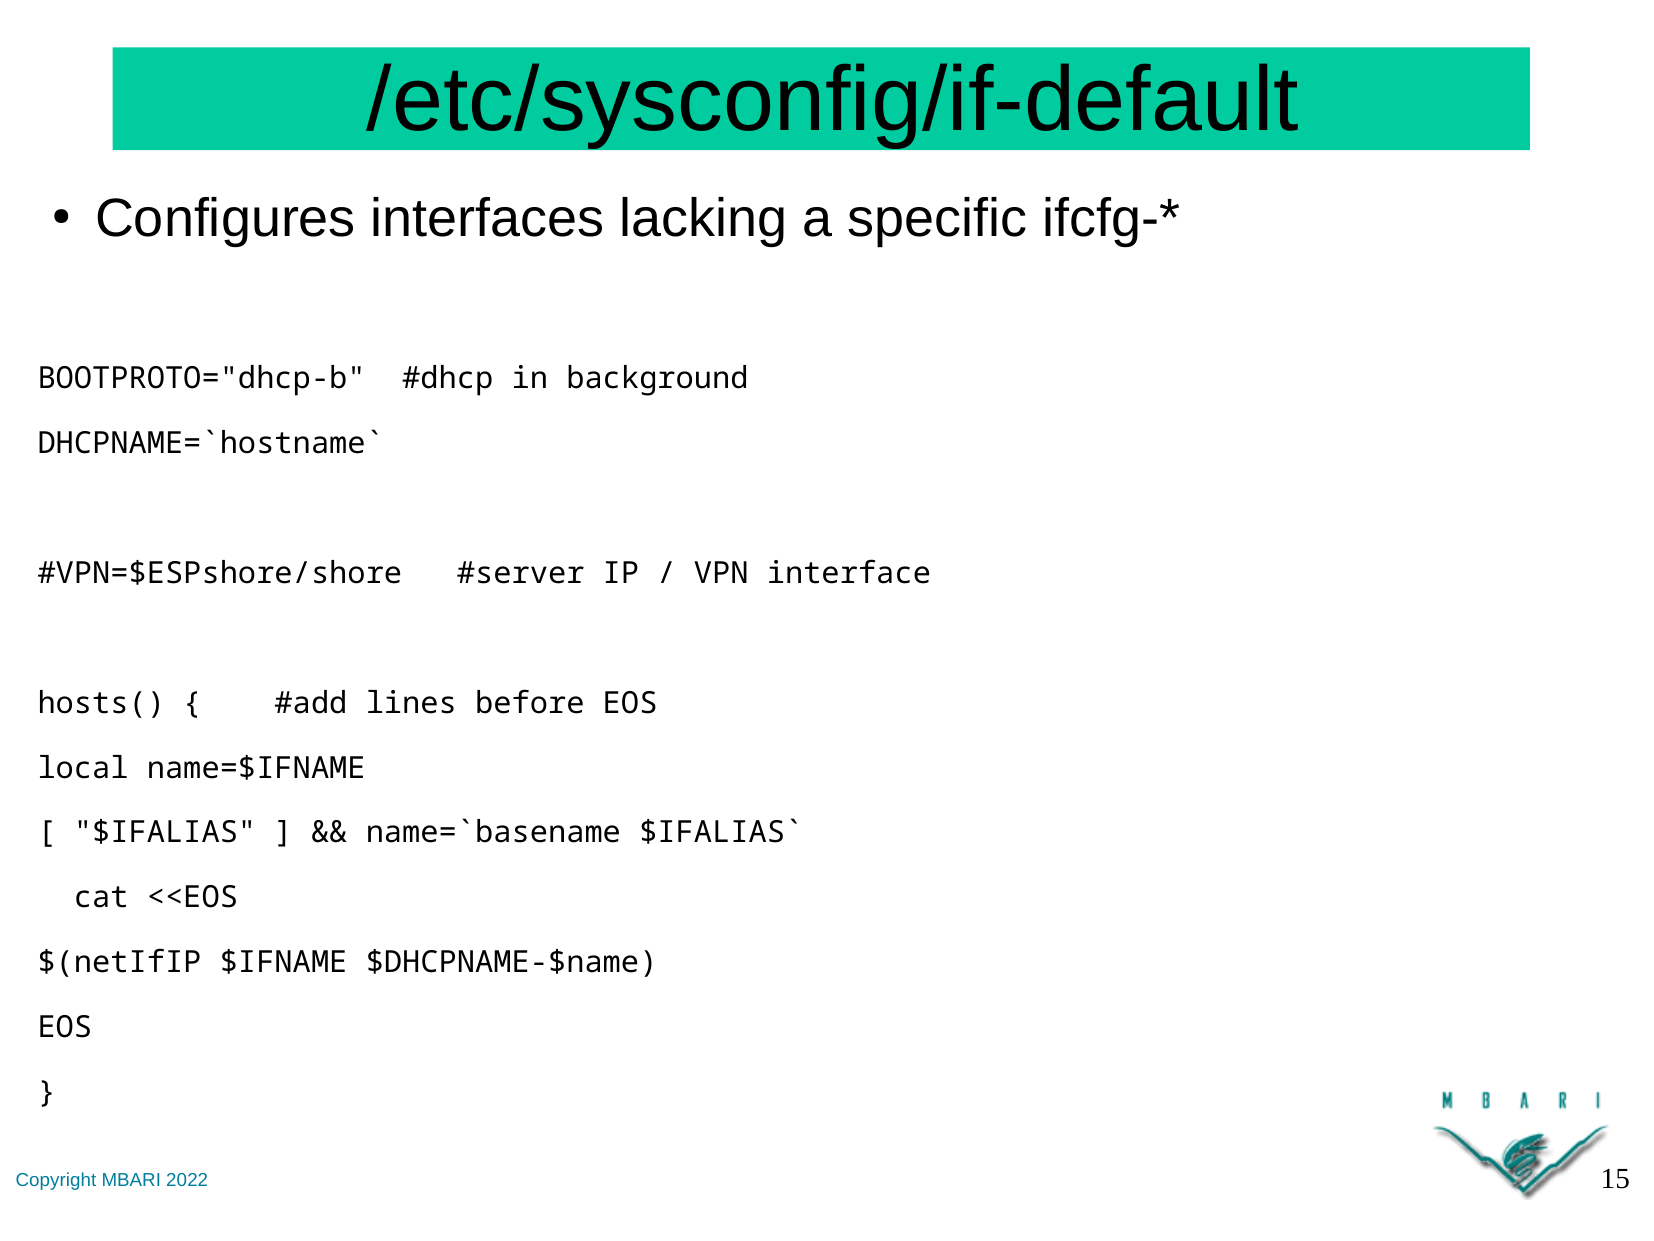

# /etc/sysconfig/if-default
Configures interfaces lacking a specific ifcfg-*
BOOTPROTO="dhcp-b" #dhcp in background
DHCPNAME=`hostname`
#VPN=$ESPshore/shore #server IP / VPN interface
hosts() { #add lines before EOS
local name=$IFNAME
[ "$IFALIAS" ] && name=`basename $IFALIAS`
 cat <<EOS
$(netIfIP $IFNAME $DHCPNAME-$name)
EOS
}